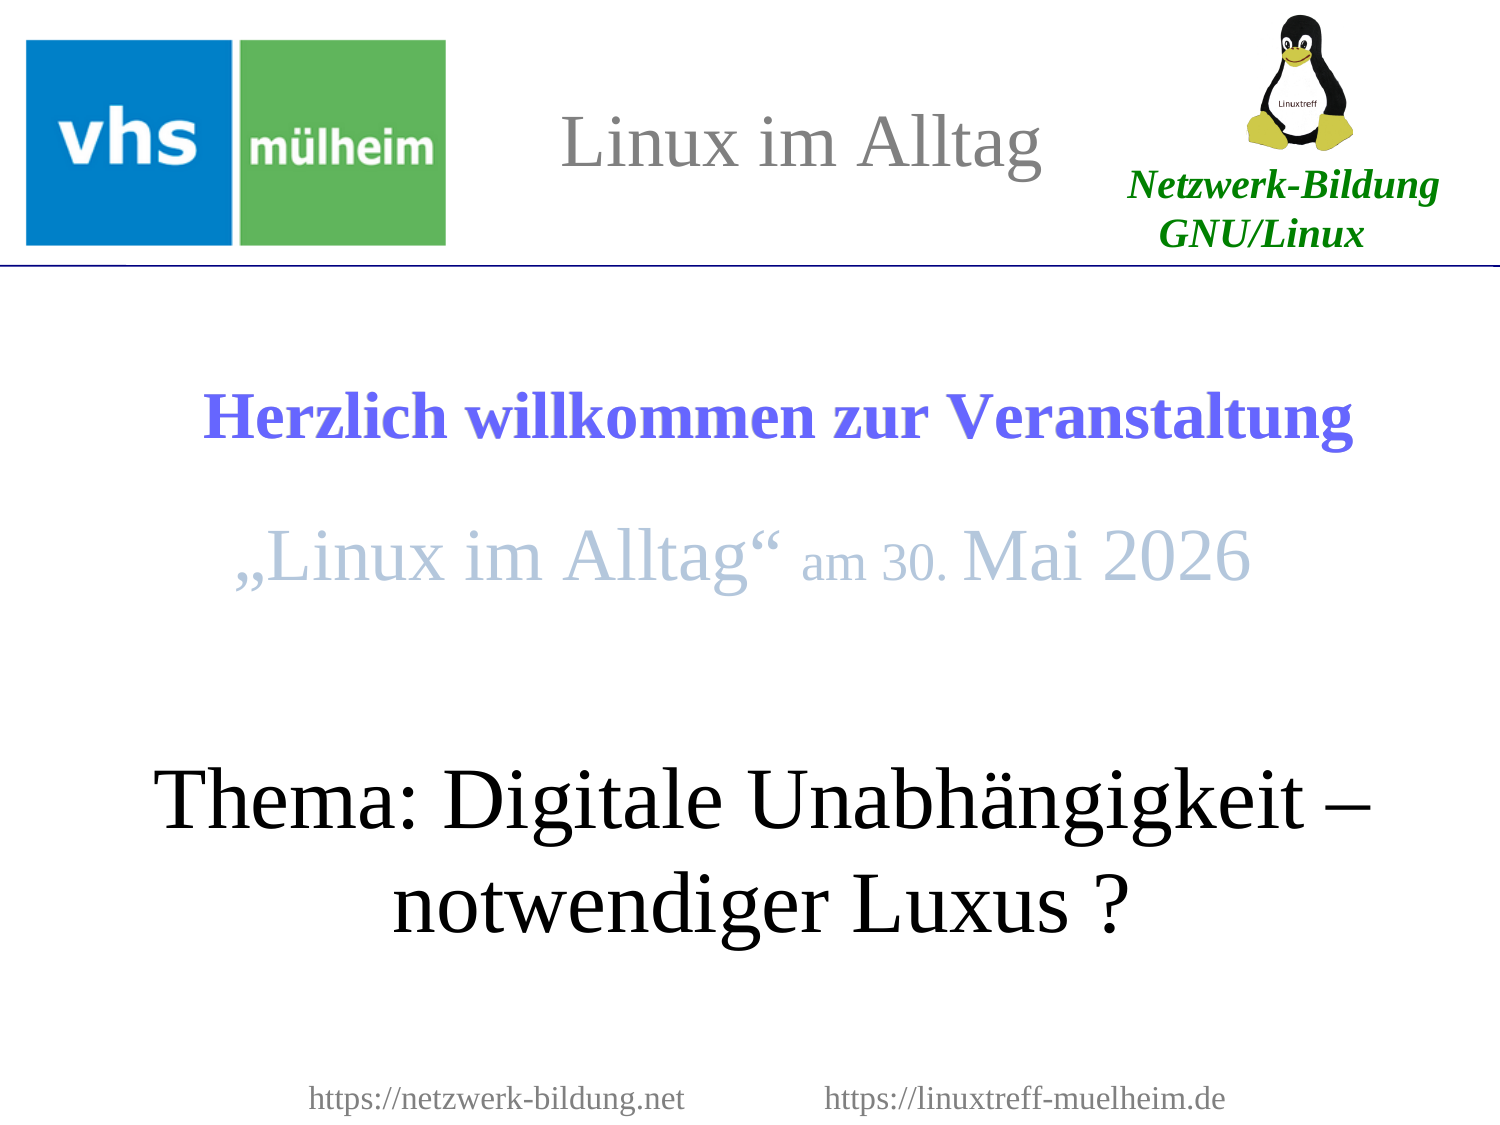

Linux im Alltag
Netzwerk-Bildung
 GNU/Linux
Herzlich willkommen zur Veranstaltung
„Linux im Alltag“ am 30. Mai 2026
Thema: Digitale Unabhängigkeit – notwendiger Luxus ?
https://netzwerk-bildung.net		https://linuxtreff-muelheim.de